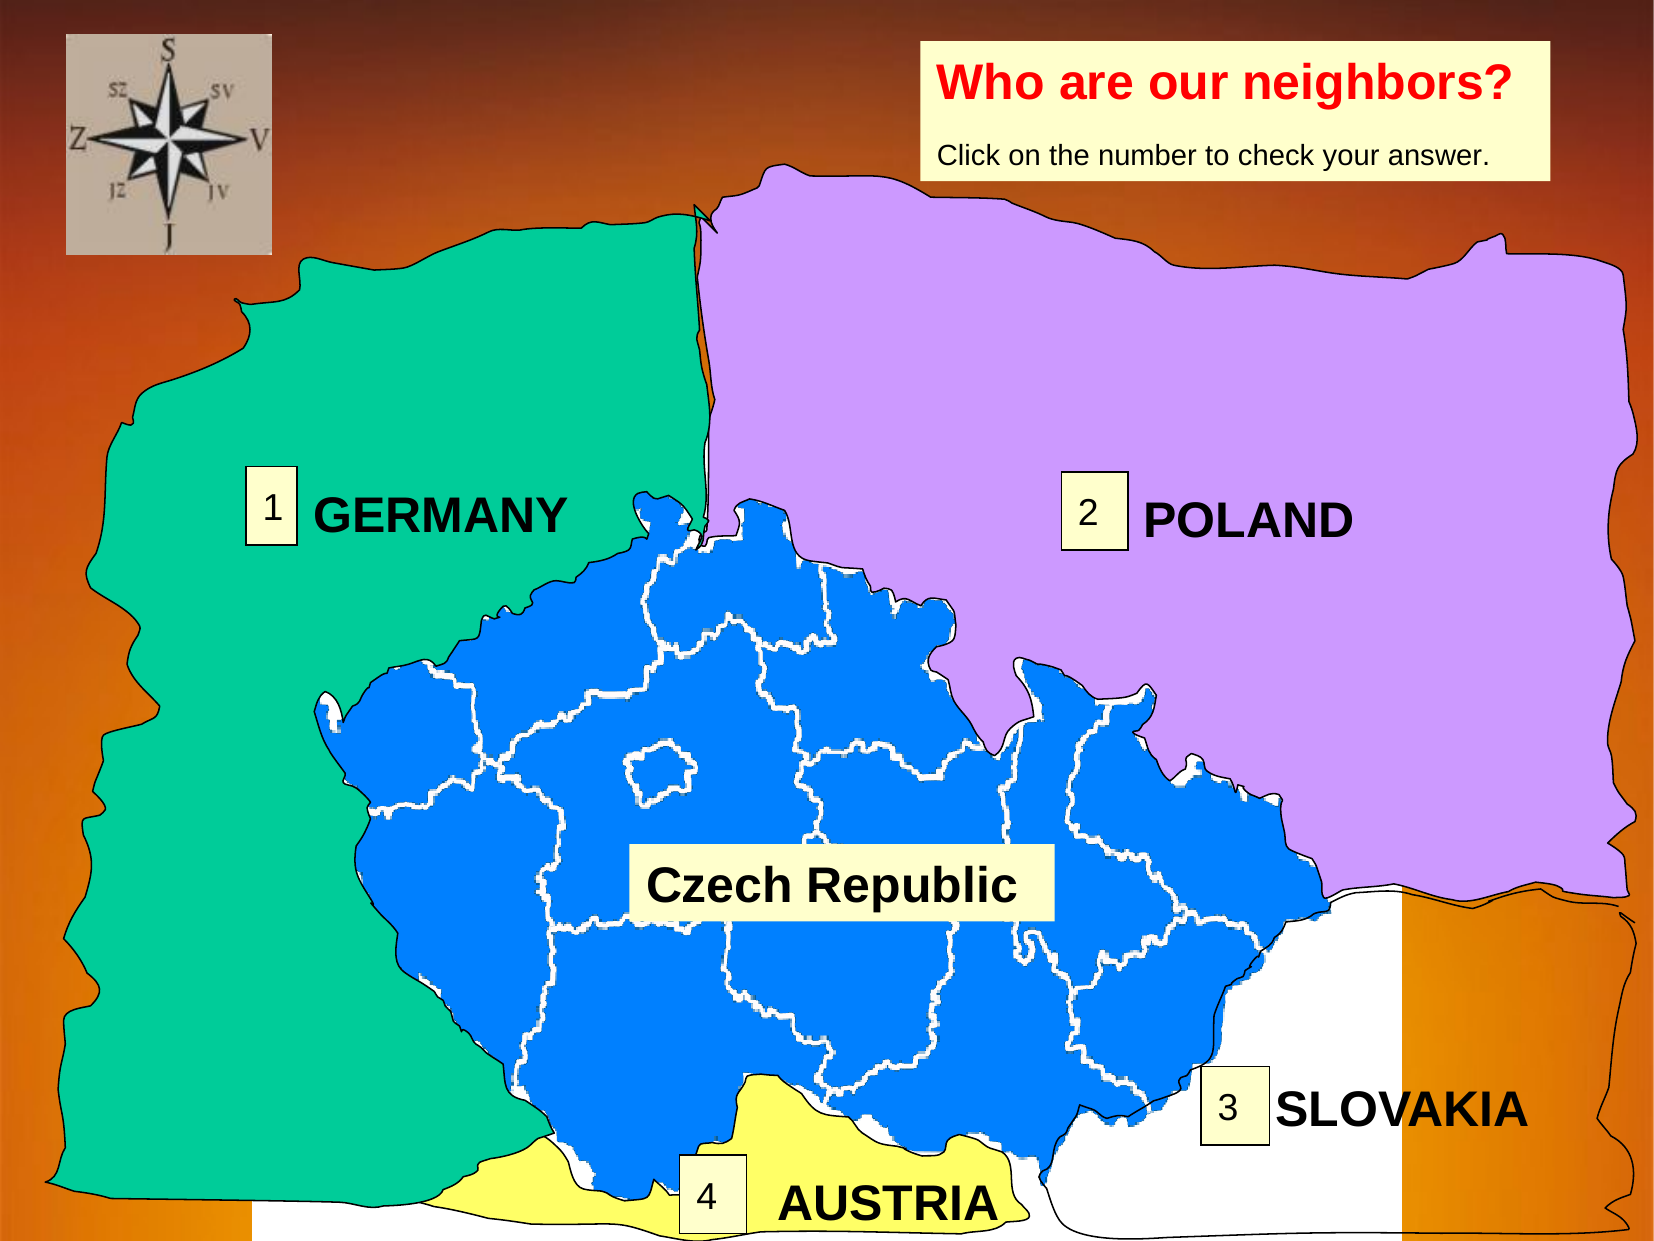

Who are our neighbors?
Click on the number to check your answer.
 POLAND
 GERMANY
1
2
Germany
Czech Republic
 SLOVAKIA
3
 AUSTRIA
4